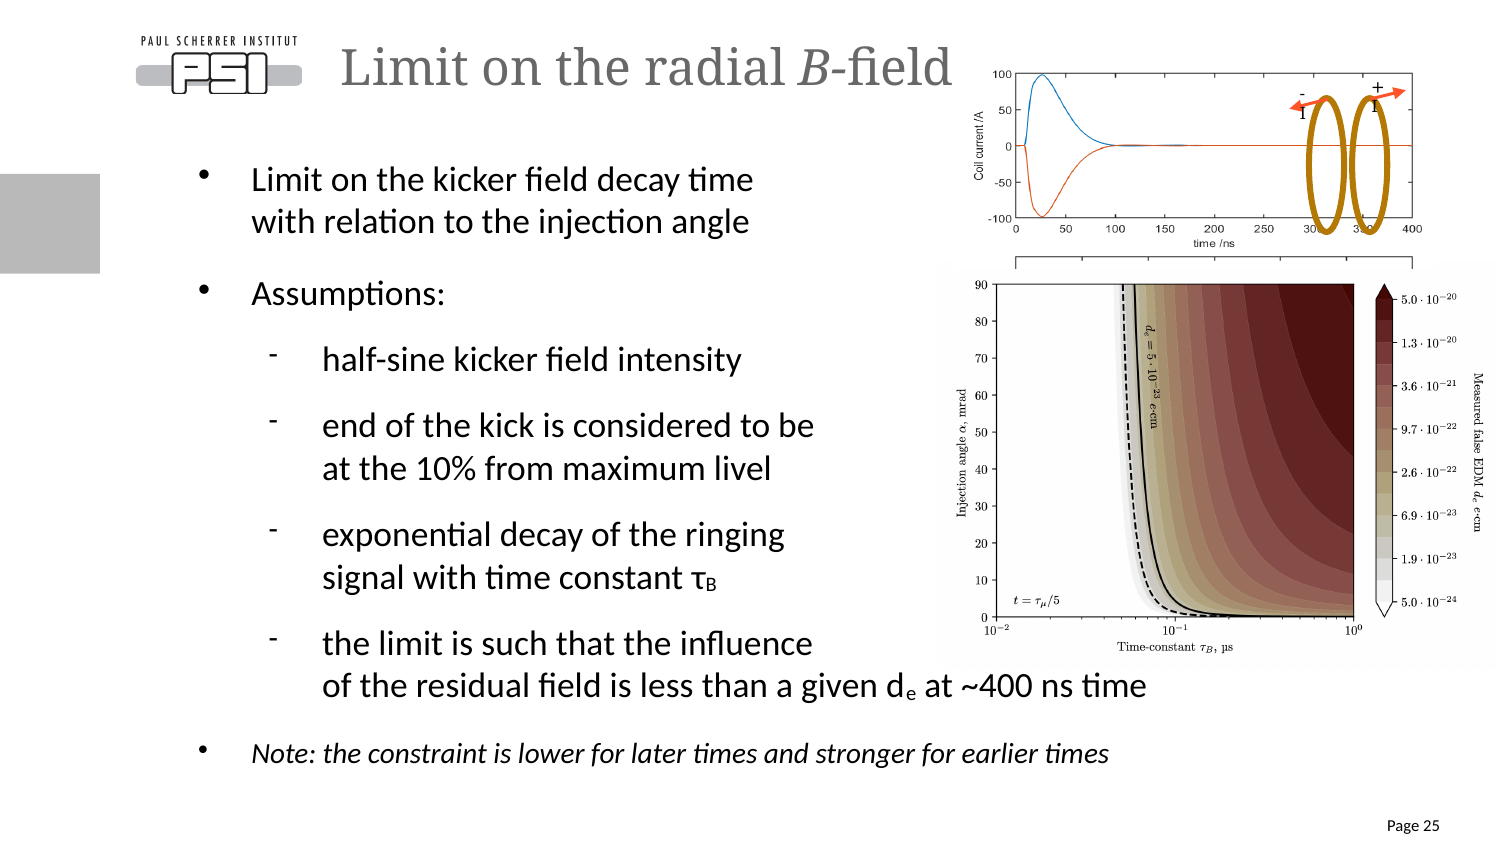

Limit on the radial B-field
+I
-I
# Limit on the kicker field decay time with relation to the injection angle
Assumptions:
half-sine kicker field intensity
end of the kick is considered to be
at the 10% from maximum livel
exponential decay of the ringing
signal with time constant τB
the limit is such that the influence
of the residual field is less than a given de at ~400 ns time
Note: the constraint is lower for later times and stronger for earlier times
Page